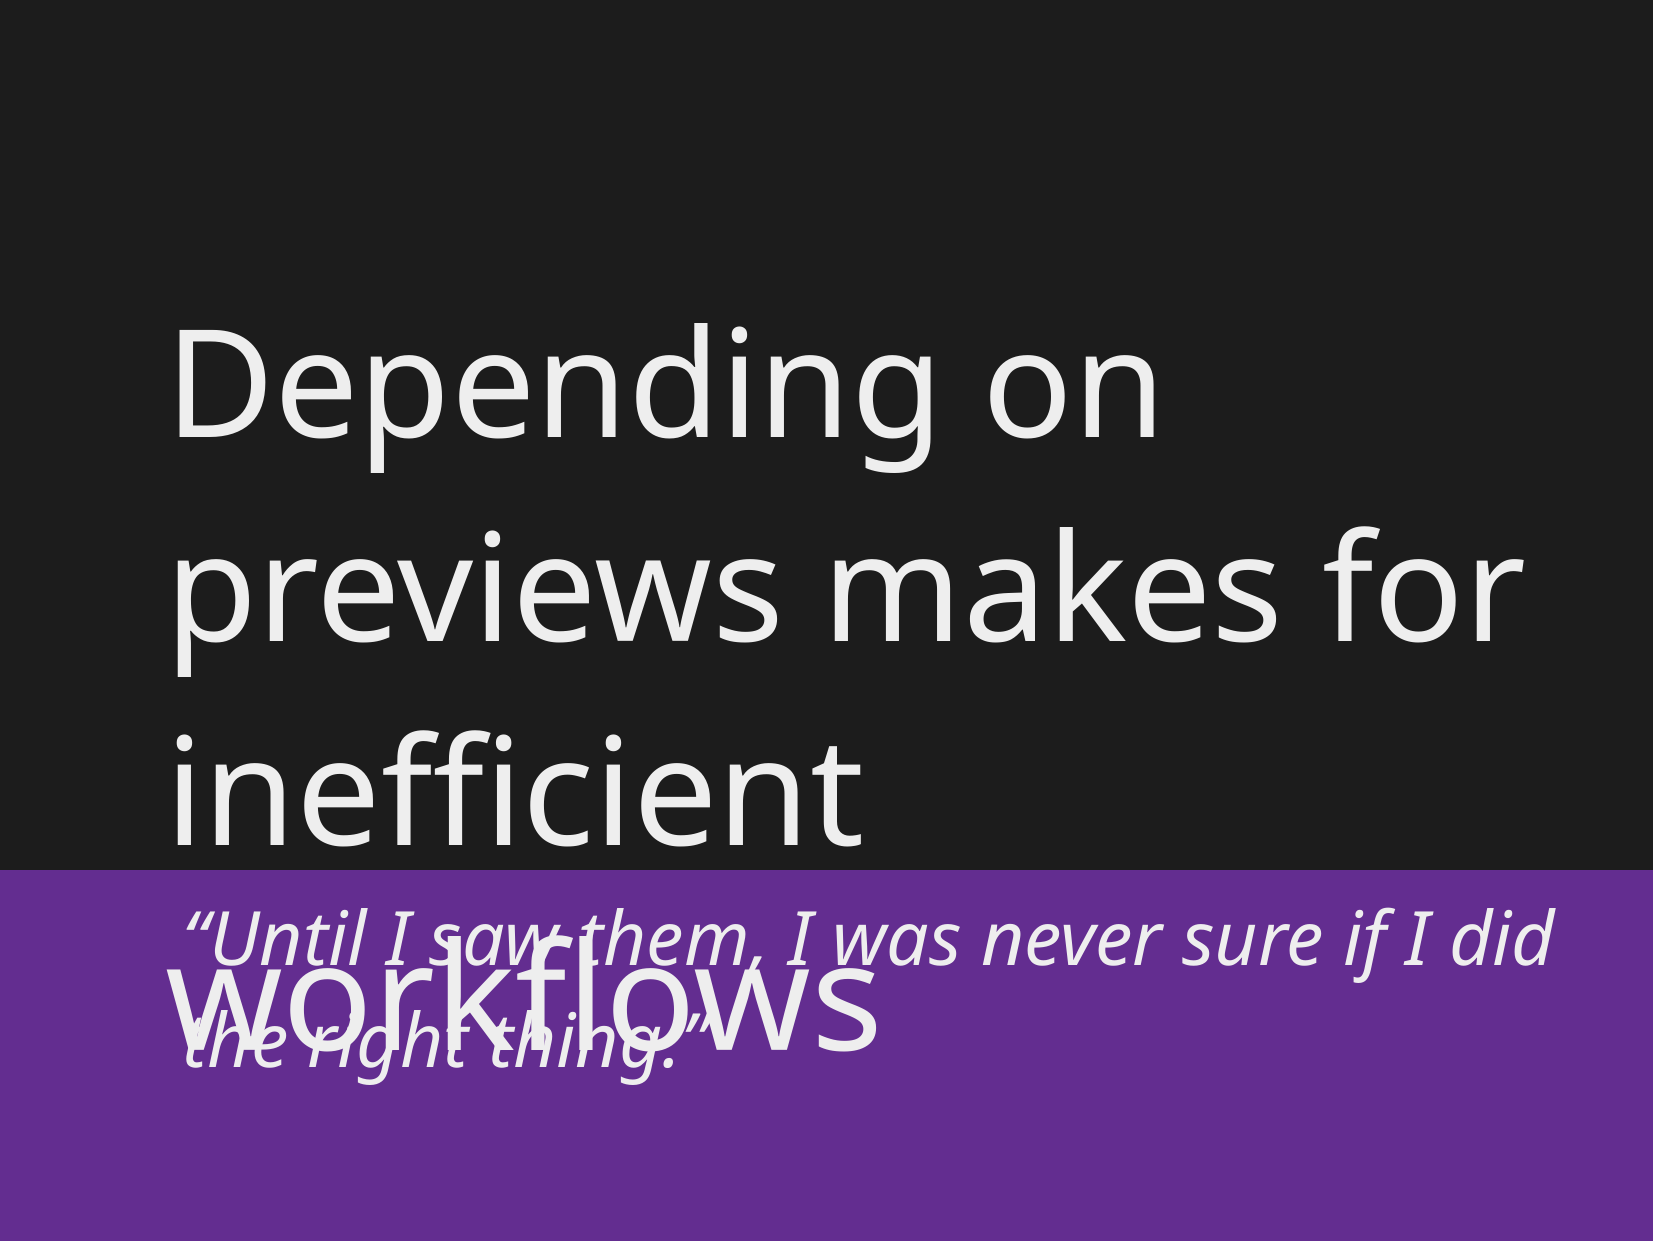

# Depending on previews makes for inefficient workflows
“Until I saw them, I was never sure if I did the right thing.”